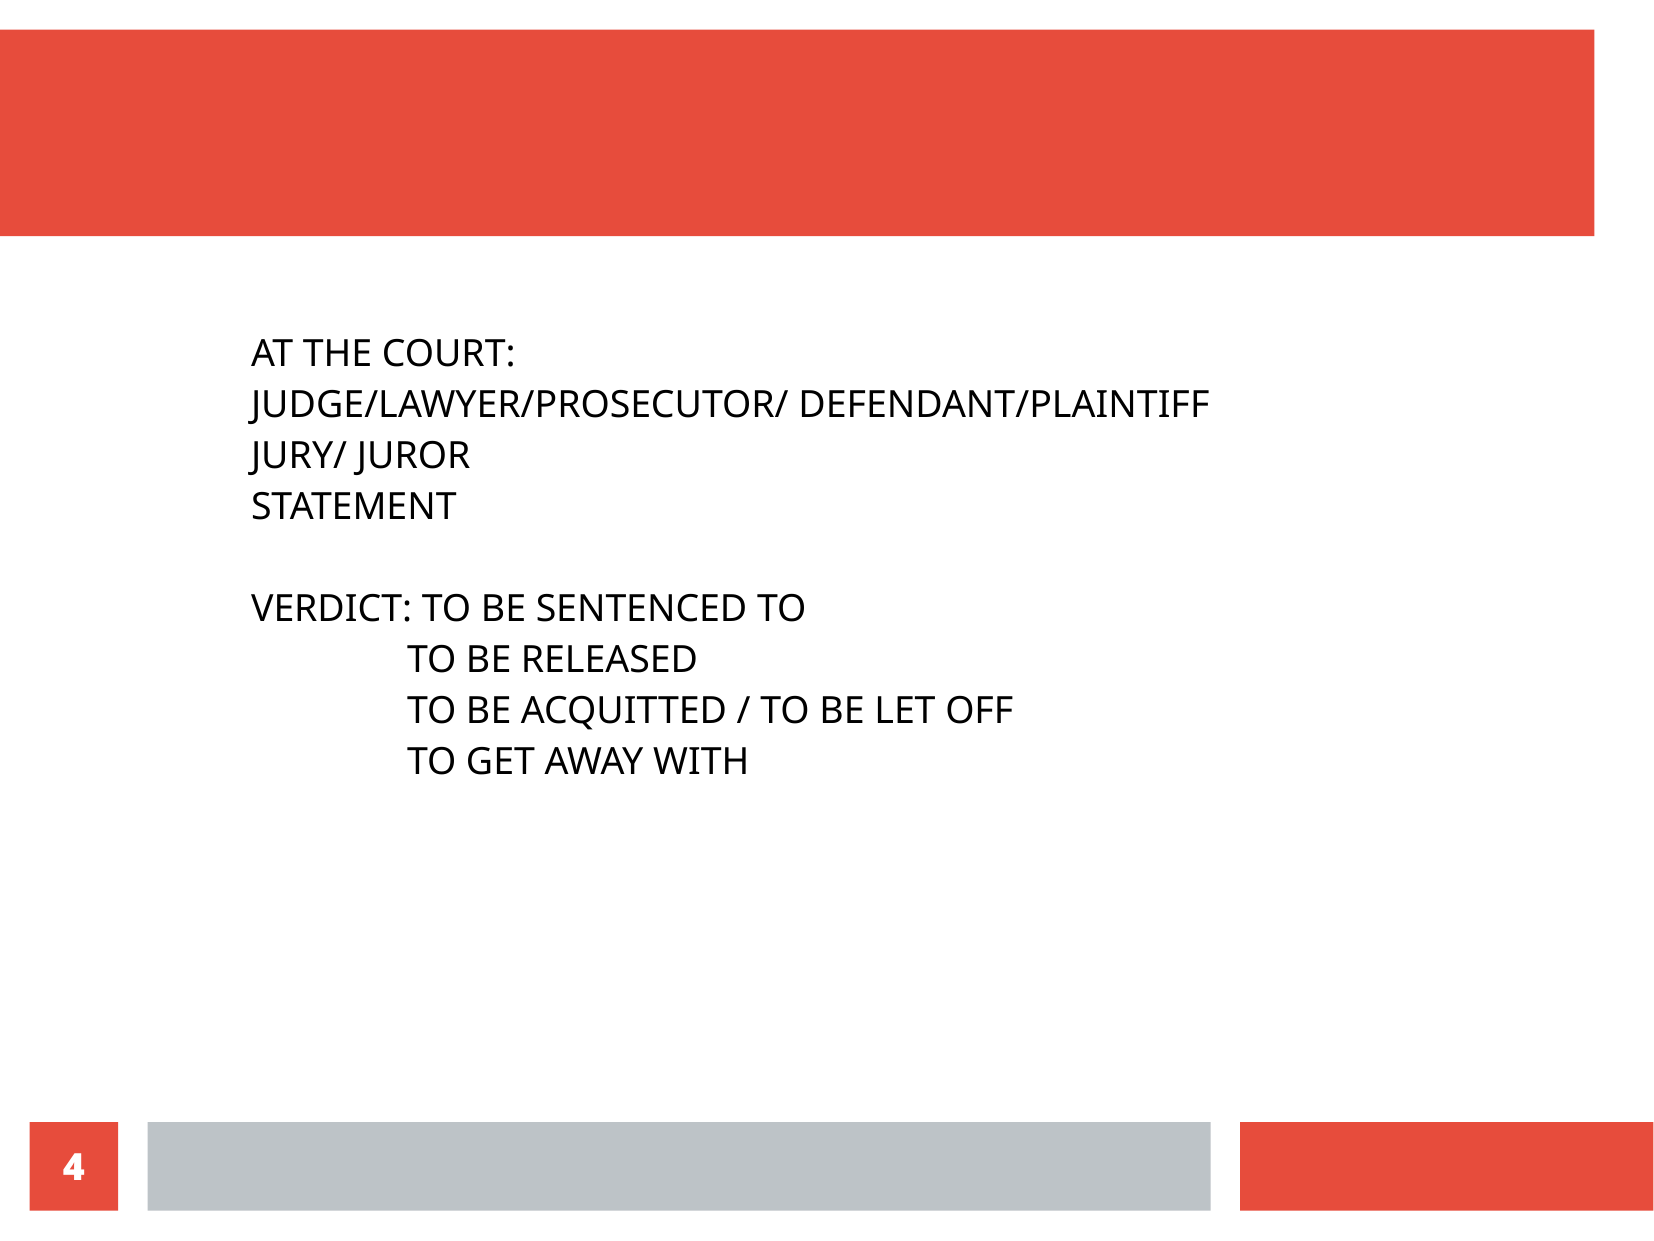

AT THE COURT:
JUDGE/LAWYER/PROSECUTOR/ DEFENDANT/PLAINTIFF
JURY/ JUROR
STATEMENT
VERDICT: TO BE SENTENCED TO
 TO BE RELEASED
 TO BE ACQUITTED / TO BE LET OFF
 TO GET AWAY WITH
4